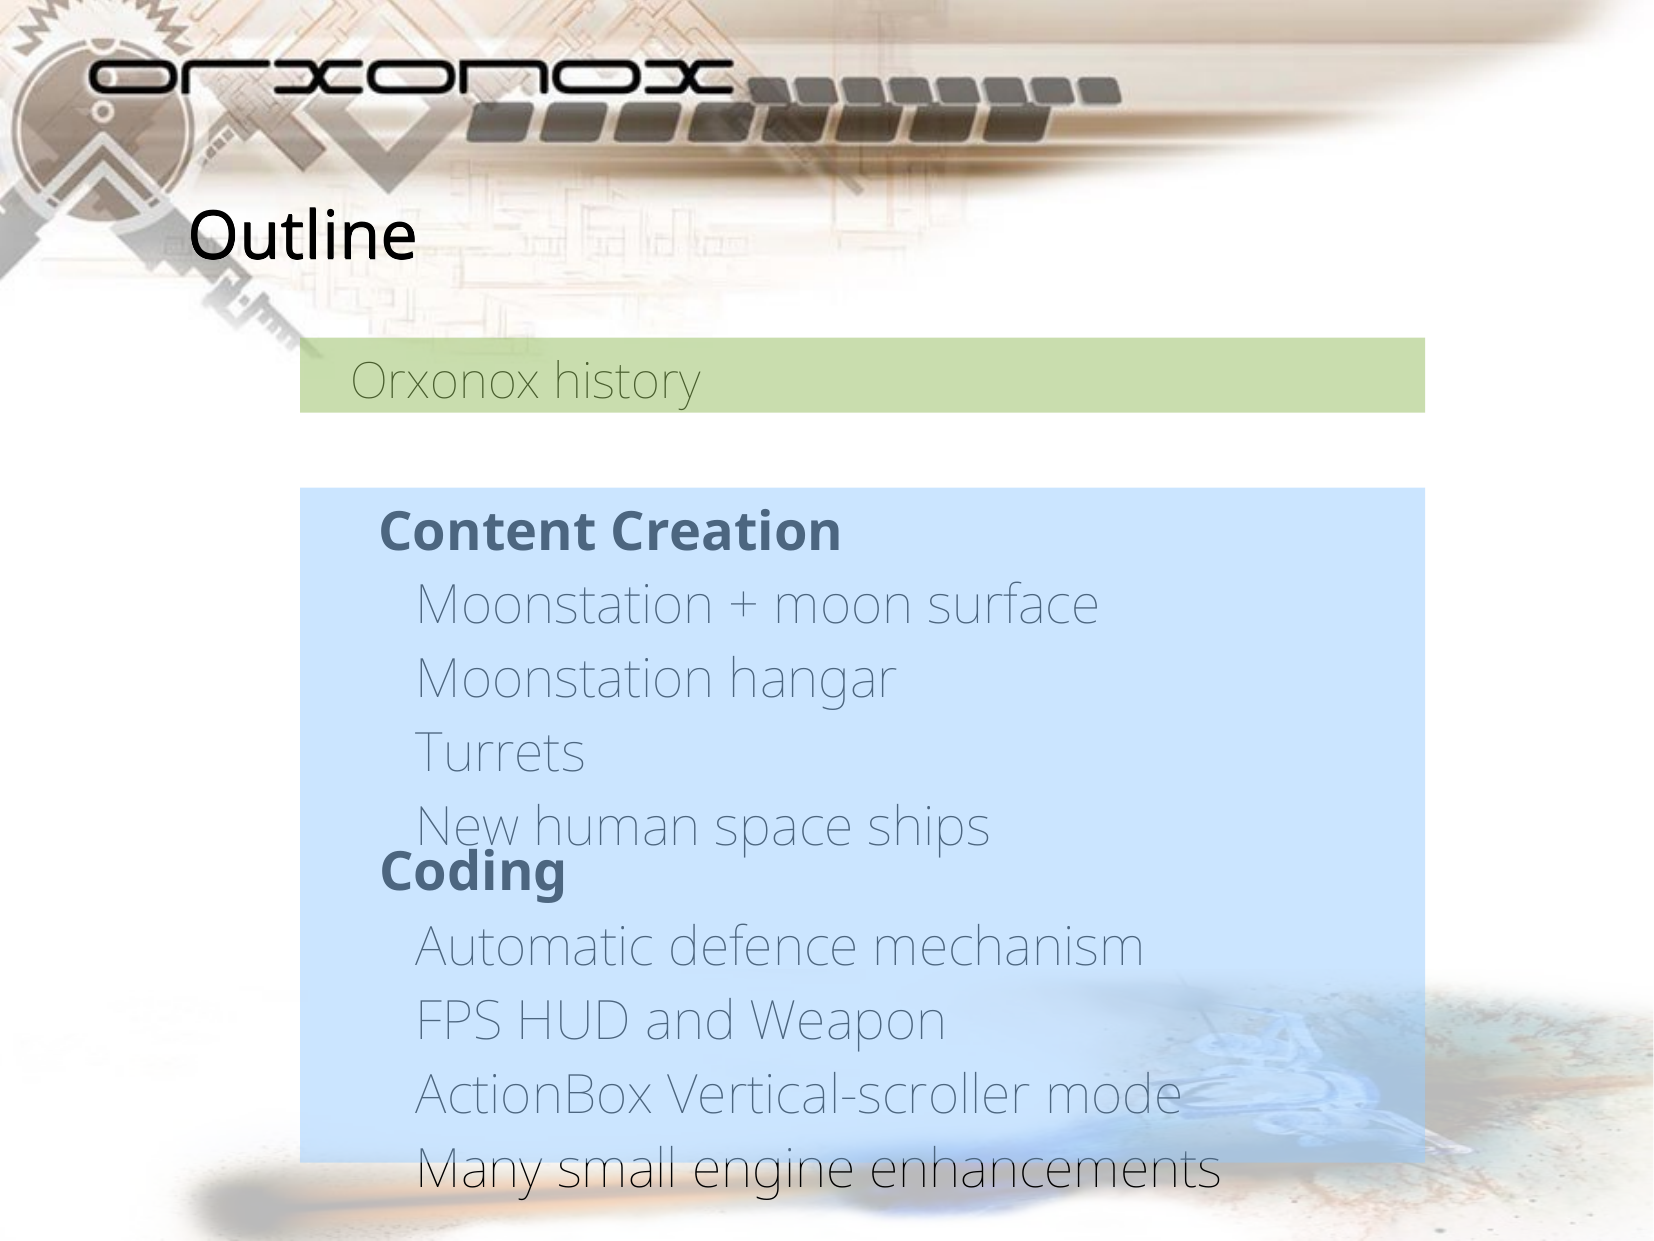

Outline
Orxonox history
 Content Creation
 Moonstation + moon surface
 Moonstation hangar
 Turrets
 New human space ships
 Coding
 Automatic defence mechanism
 FPS HUD and Weapon
 ActionBox Vertical-scroller mode
 Many small engine enhancements